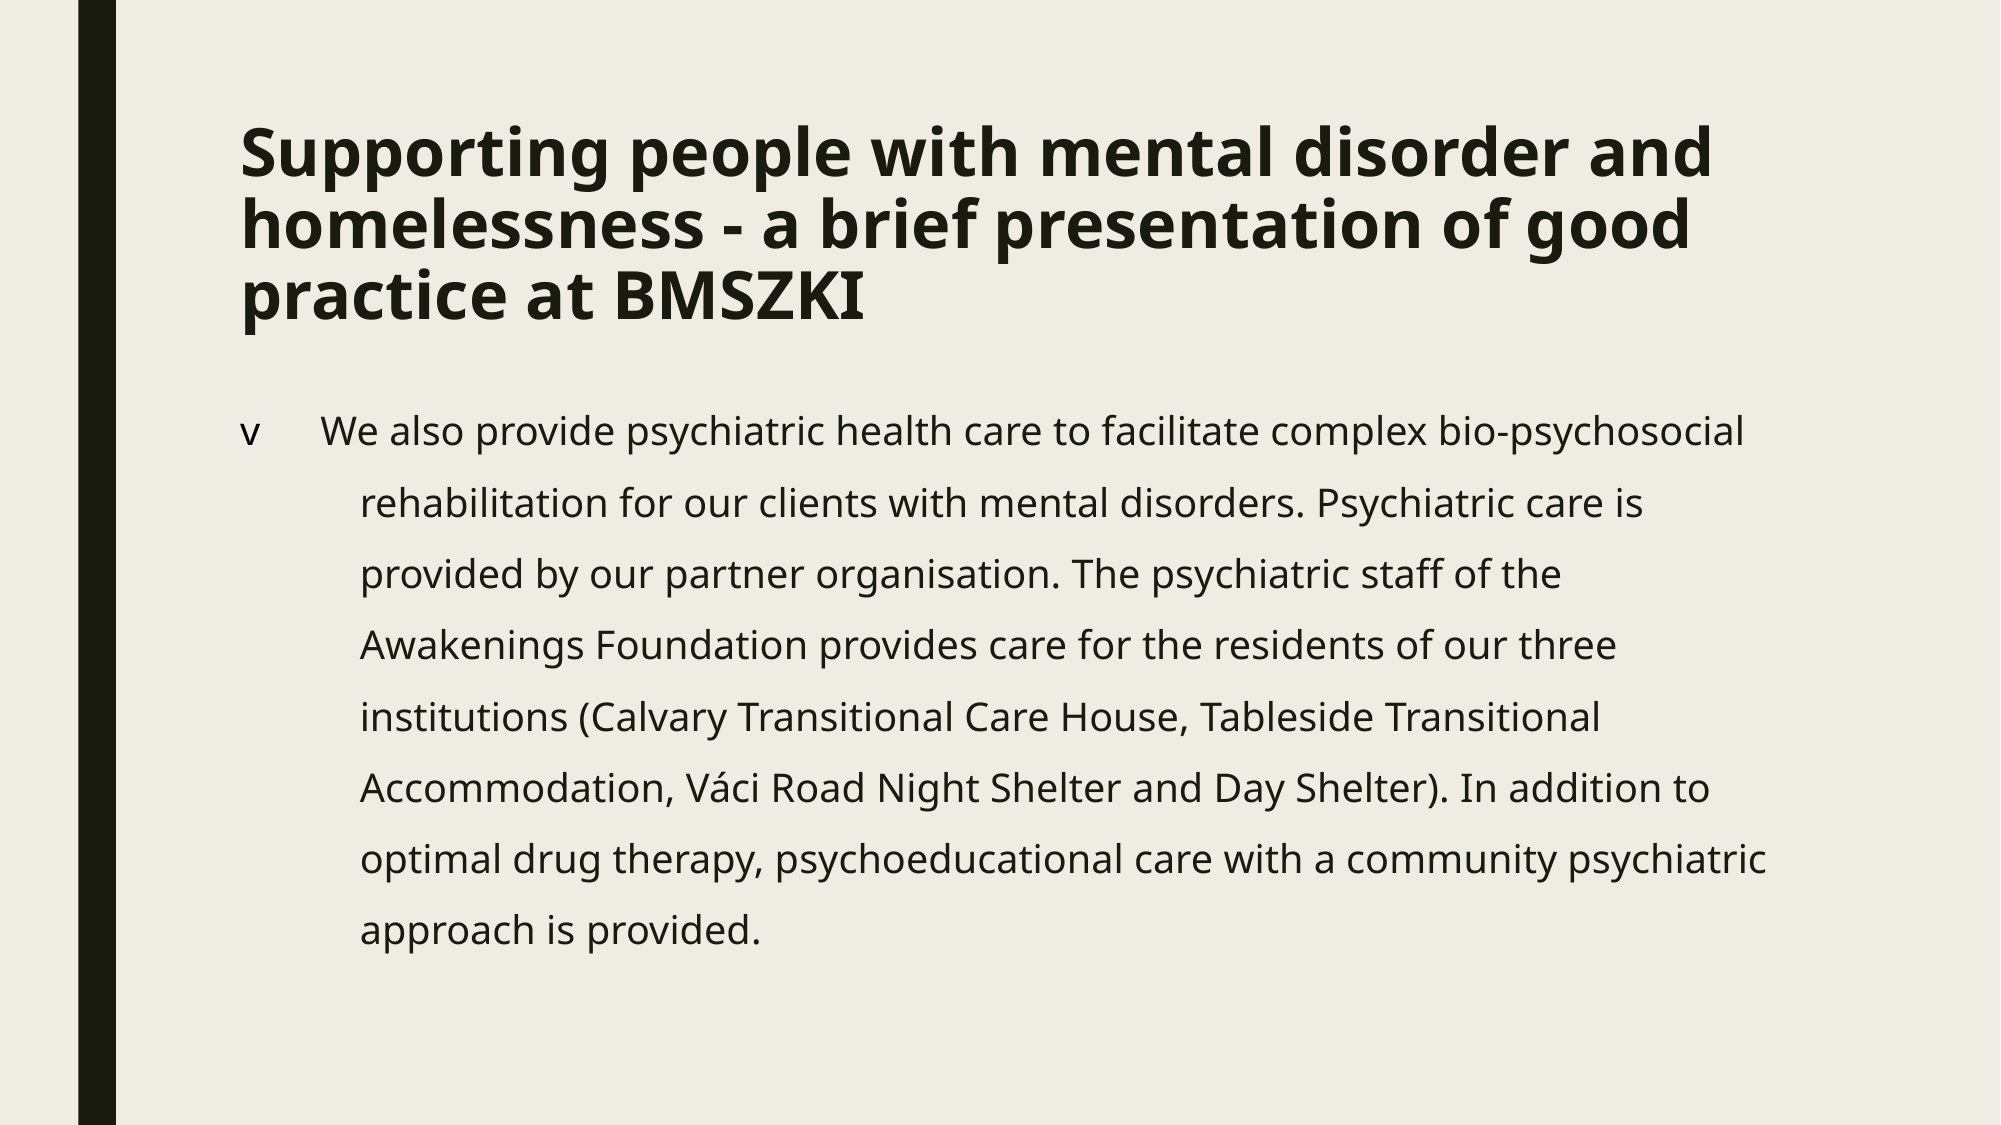

# Supporting people with mental disorder and homelessness - a brief presentation of good practice at BMSZKI
 We also provide psychiatric health care to facilitate complex bio-psychosocial rehabilitation for our clients with mental disorders. Psychiatric care is provided by our partner organisation. The psychiatric staff of the Awakenings Foundation provides care for the residents of our three institutions (Calvary Transitional Care House, Tableside Transitional Accommodation, Váci Road Night Shelter and Day Shelter). In addition to optimal drug therapy, psychoeducational care with a community psychiatric approach is provided.